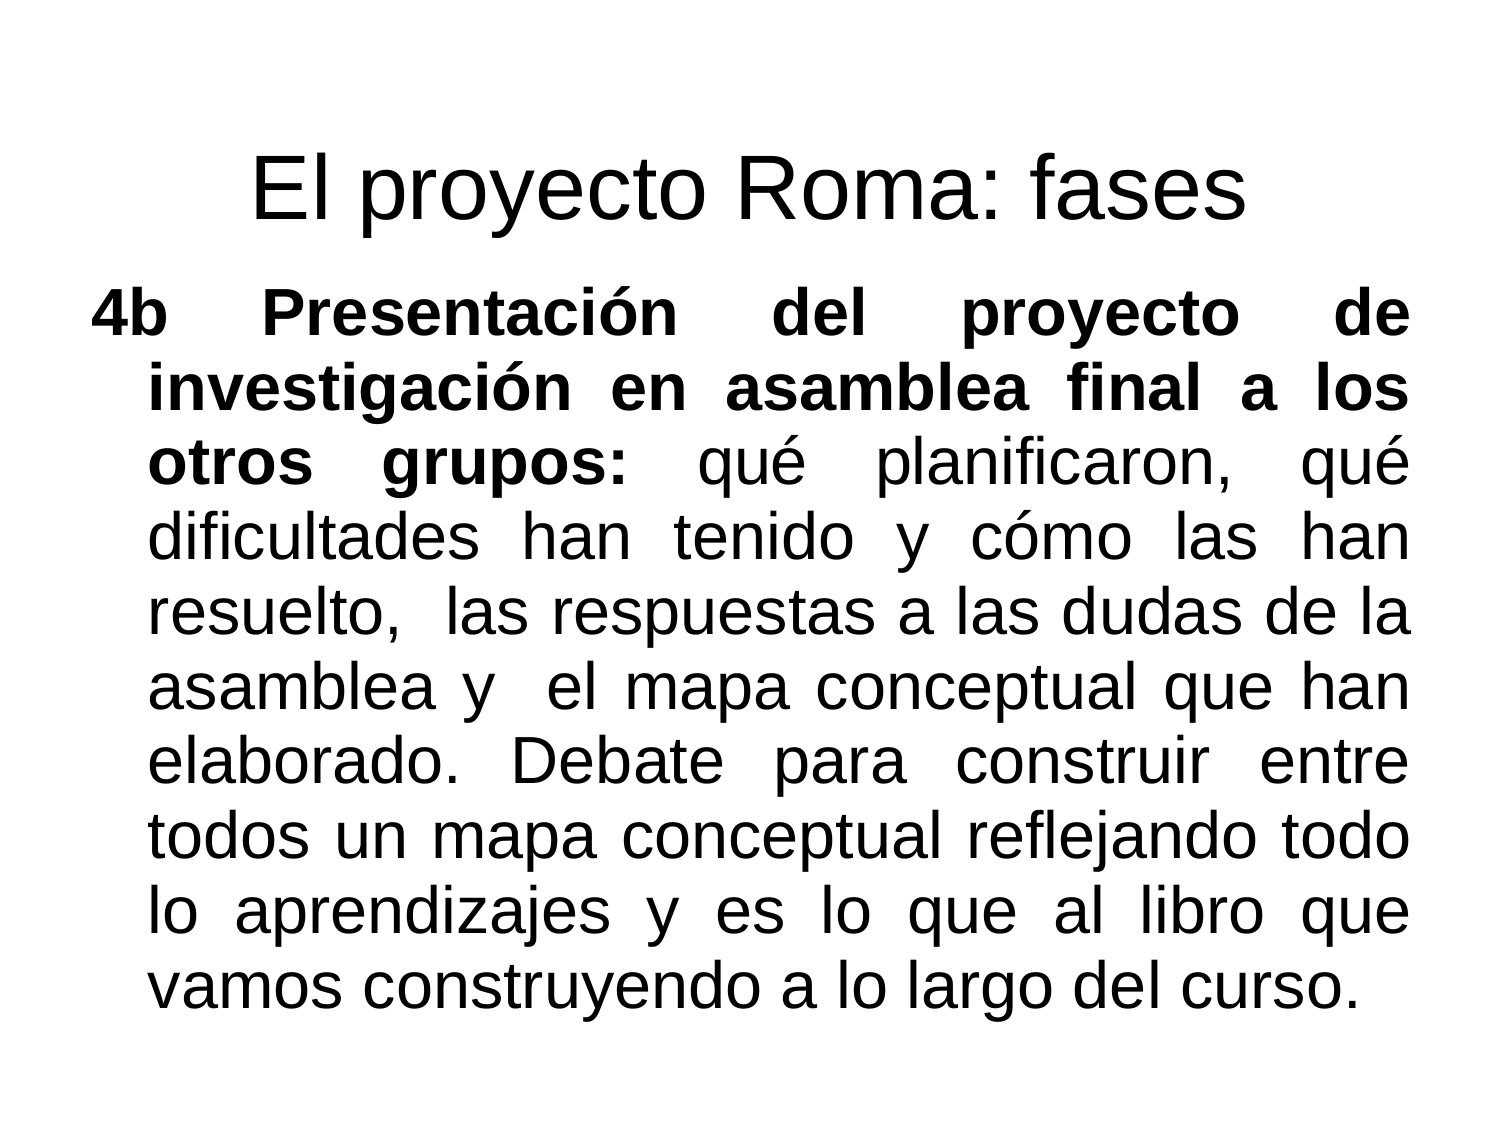

# El proyecto Roma: fases
4b Presentación del proyecto de investigación en asamblea final a los otros grupos: qué planificaron, qué dificultades han tenido y cómo las han resuelto, las respuestas a las dudas de la asamblea y el mapa conceptual que han elaborado. Debate para construir entre todos un mapa conceptual reflejando todo lo aprendizajes y es lo que al libro que vamos construyendo a lo largo del curso.